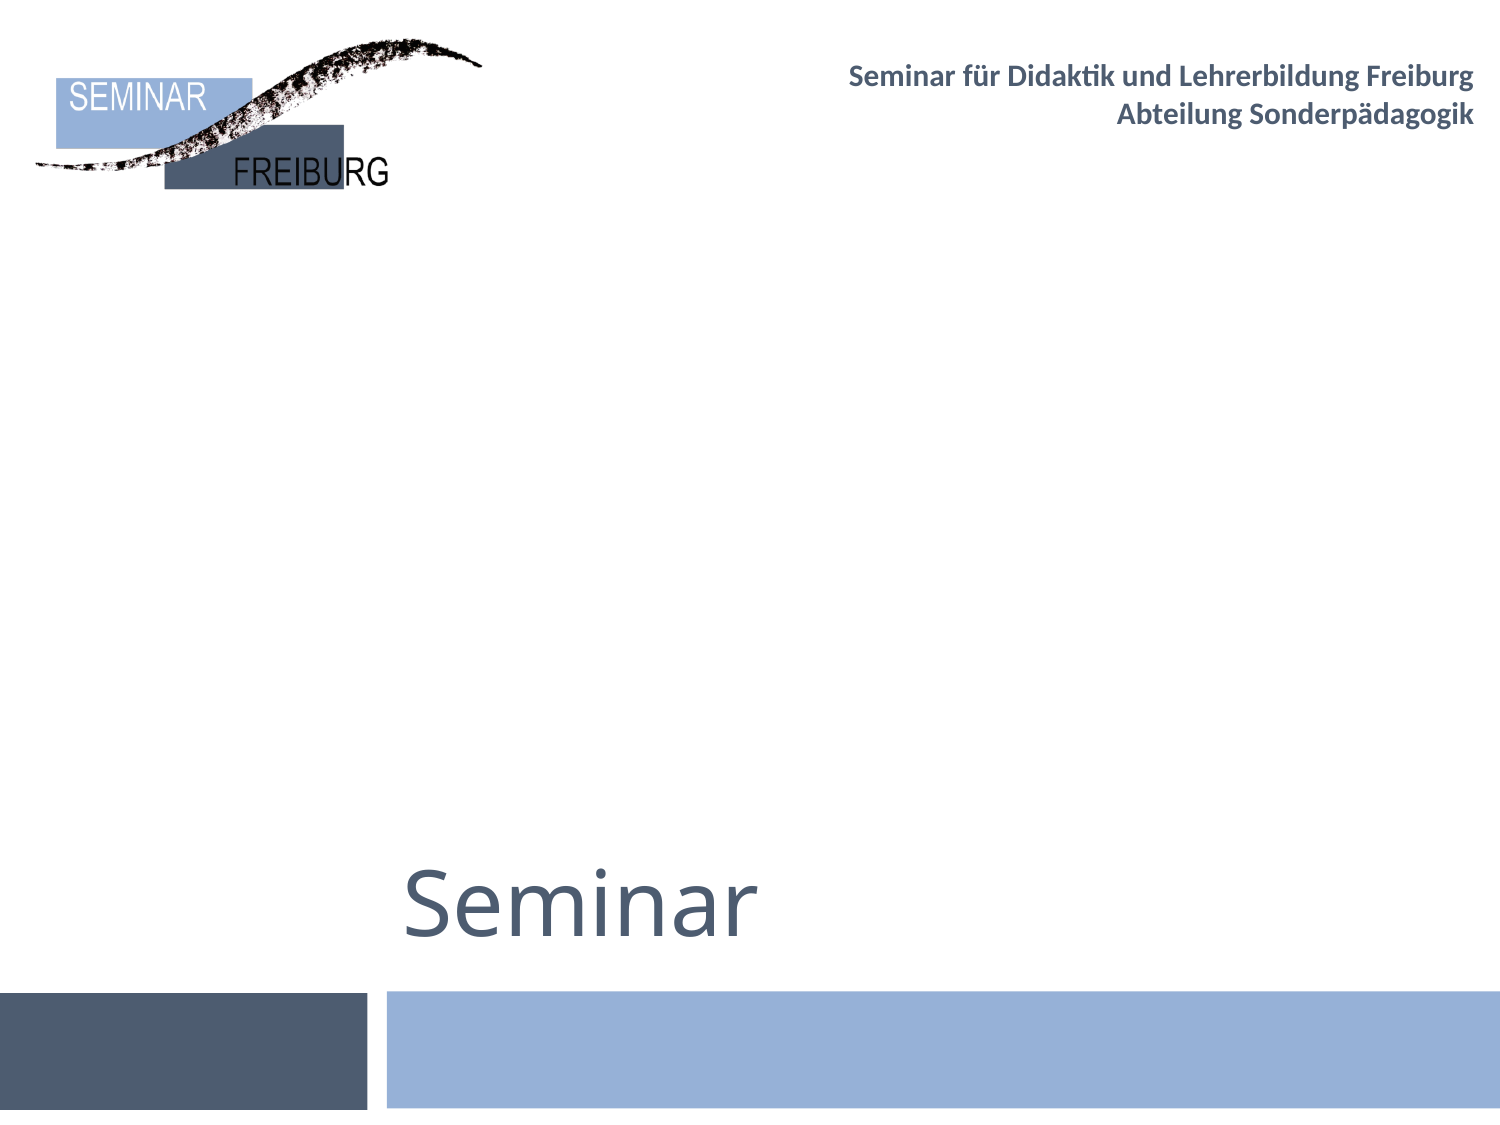

Seminar für Didaktik und Lehrerbildung Freiburg
Abteilung Sonderpädagogik
# Seminar